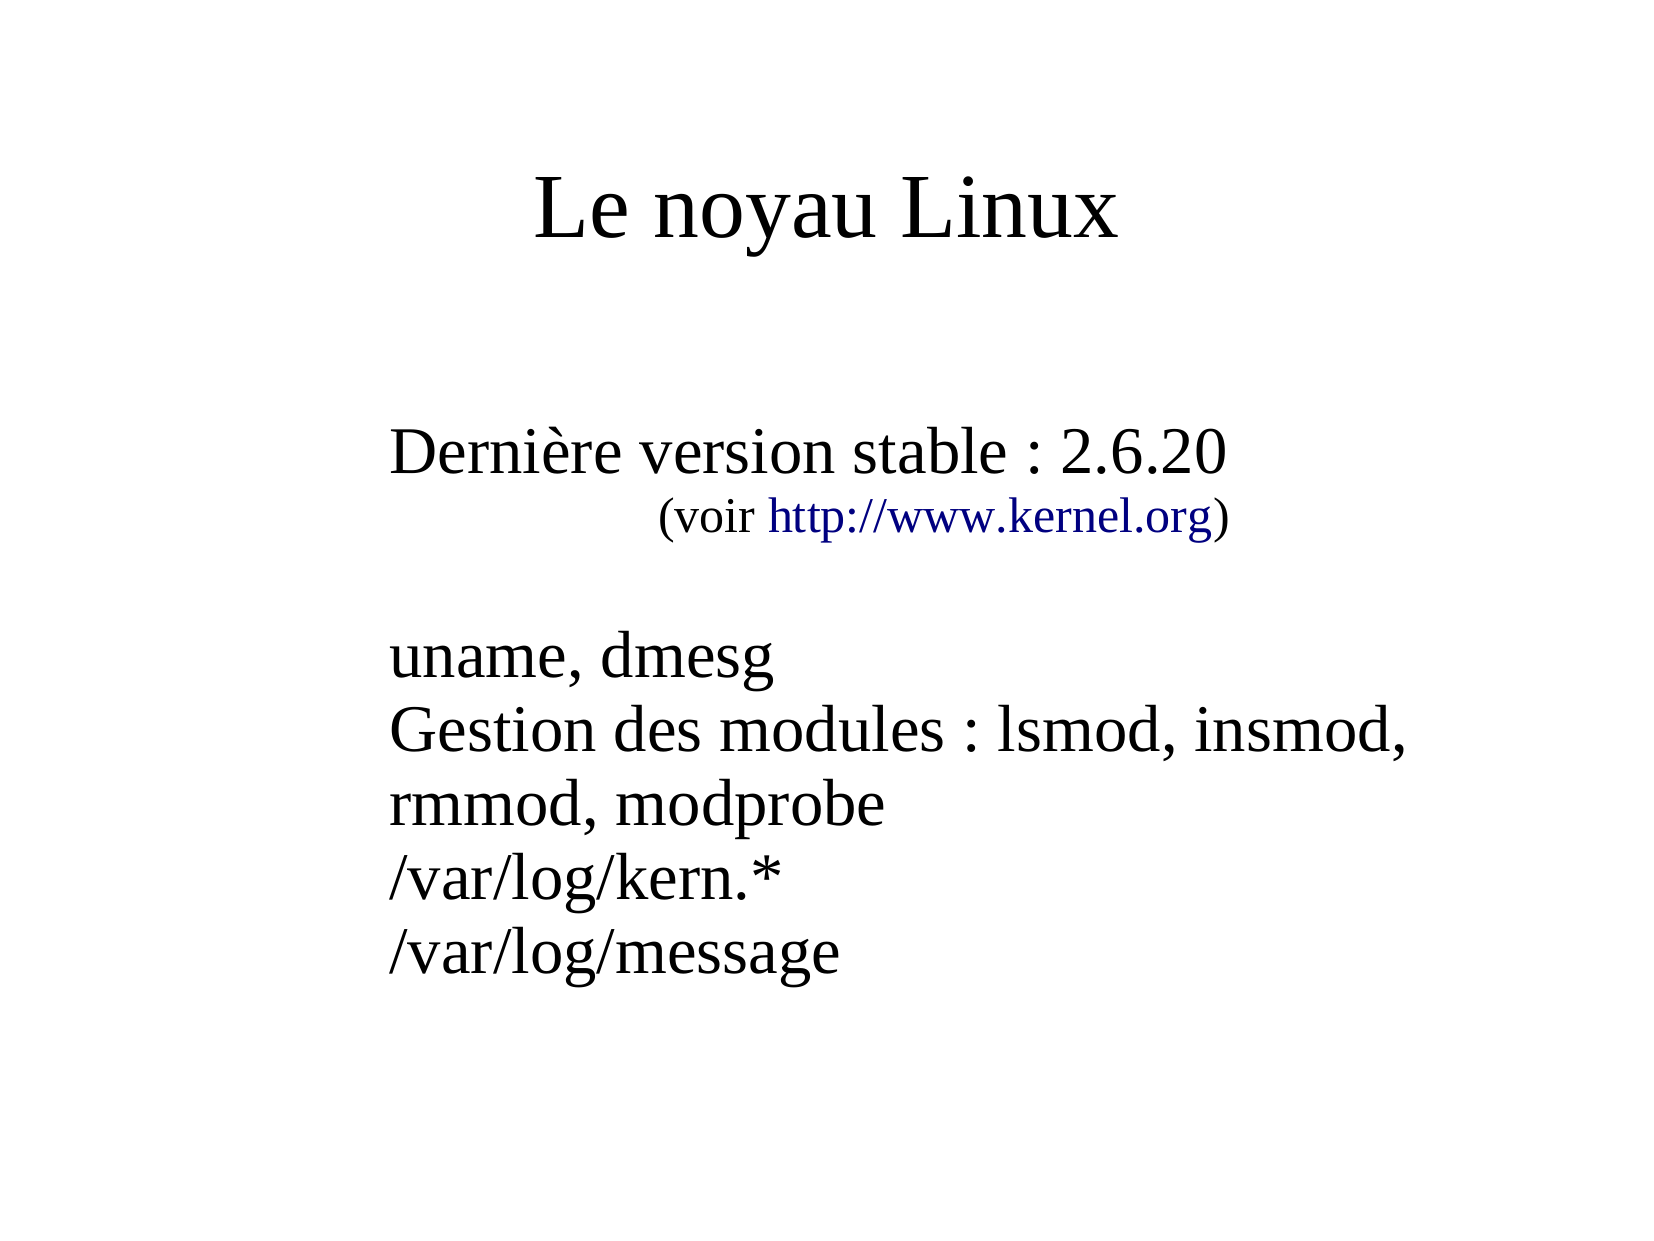

# Le noyau Linux
Dernière version stable : 2.6.20
(voir http://www.kernel.org)
uname, dmesg
Gestion des modules : lsmod, insmod, rmmod, modprobe
/var/log/kern.*
/var/log/message